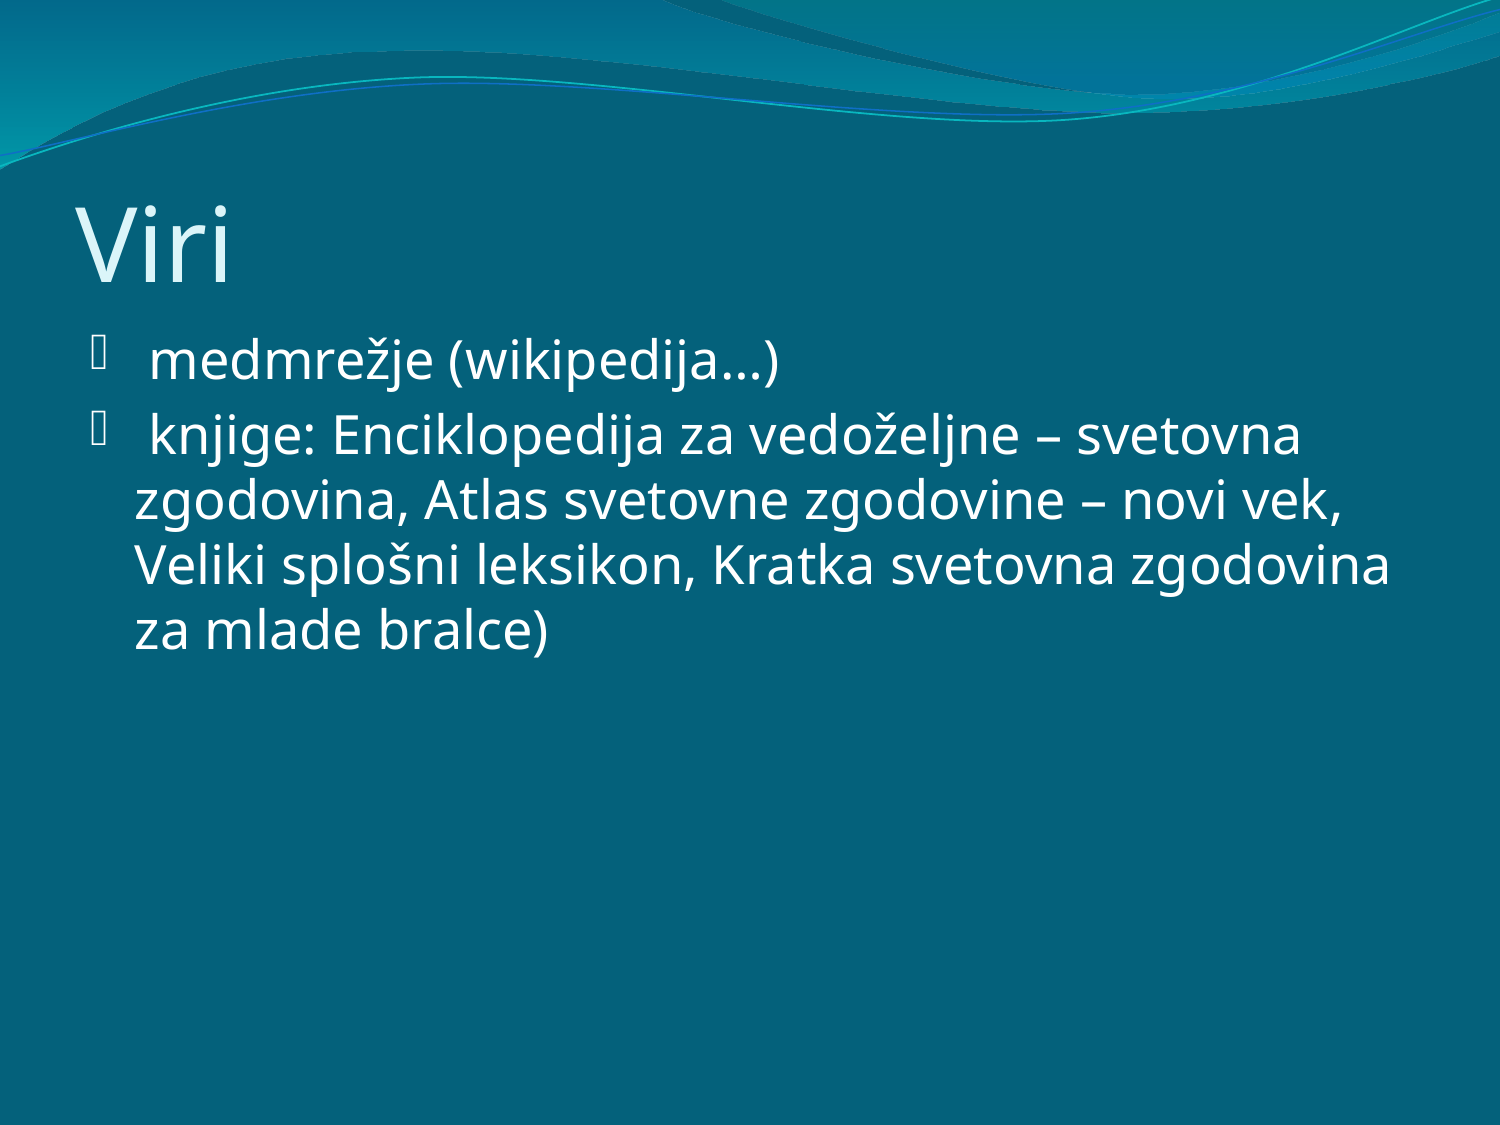

# Viri
 medmrežje (wikipedija…)
 knjige: Enciklopedija za vedoželjne – svetovna zgodovina, Atlas svetovne zgodovine – novi vek, Veliki splošni leksikon, Kratka svetovna zgodovina za mlade bralce)